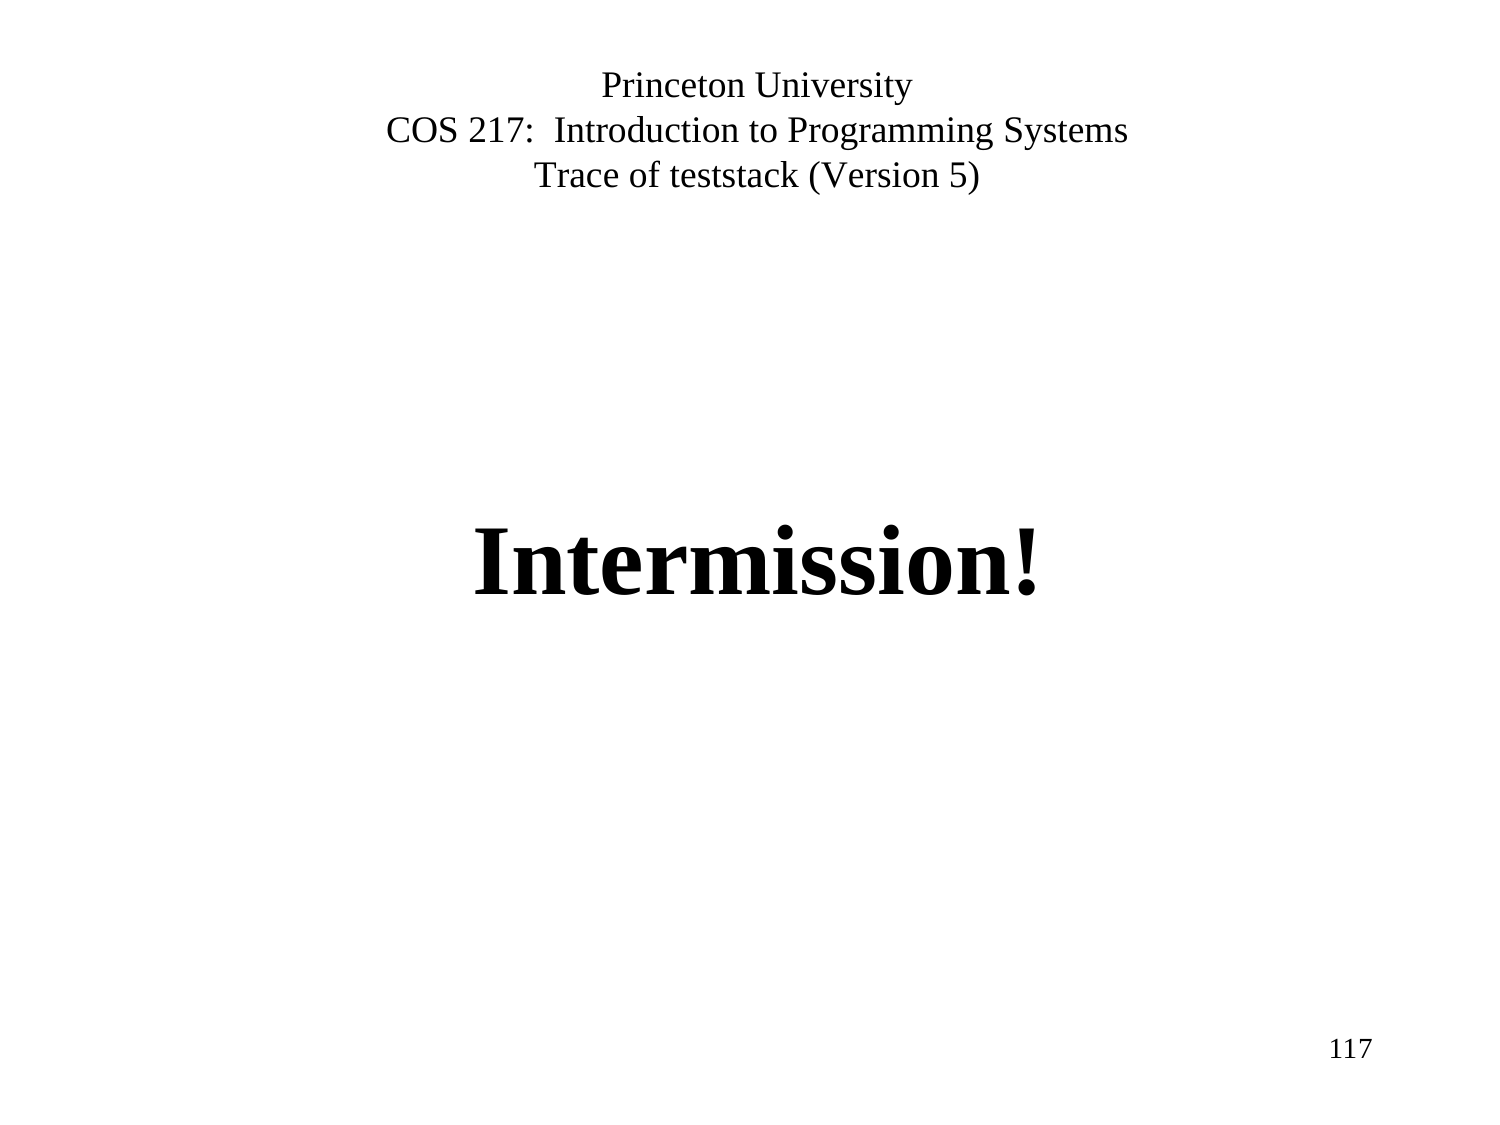

Princeton University
COS 217: Introduction to Programming Systems
Trace of teststack (Version 5)
Intermission!
117